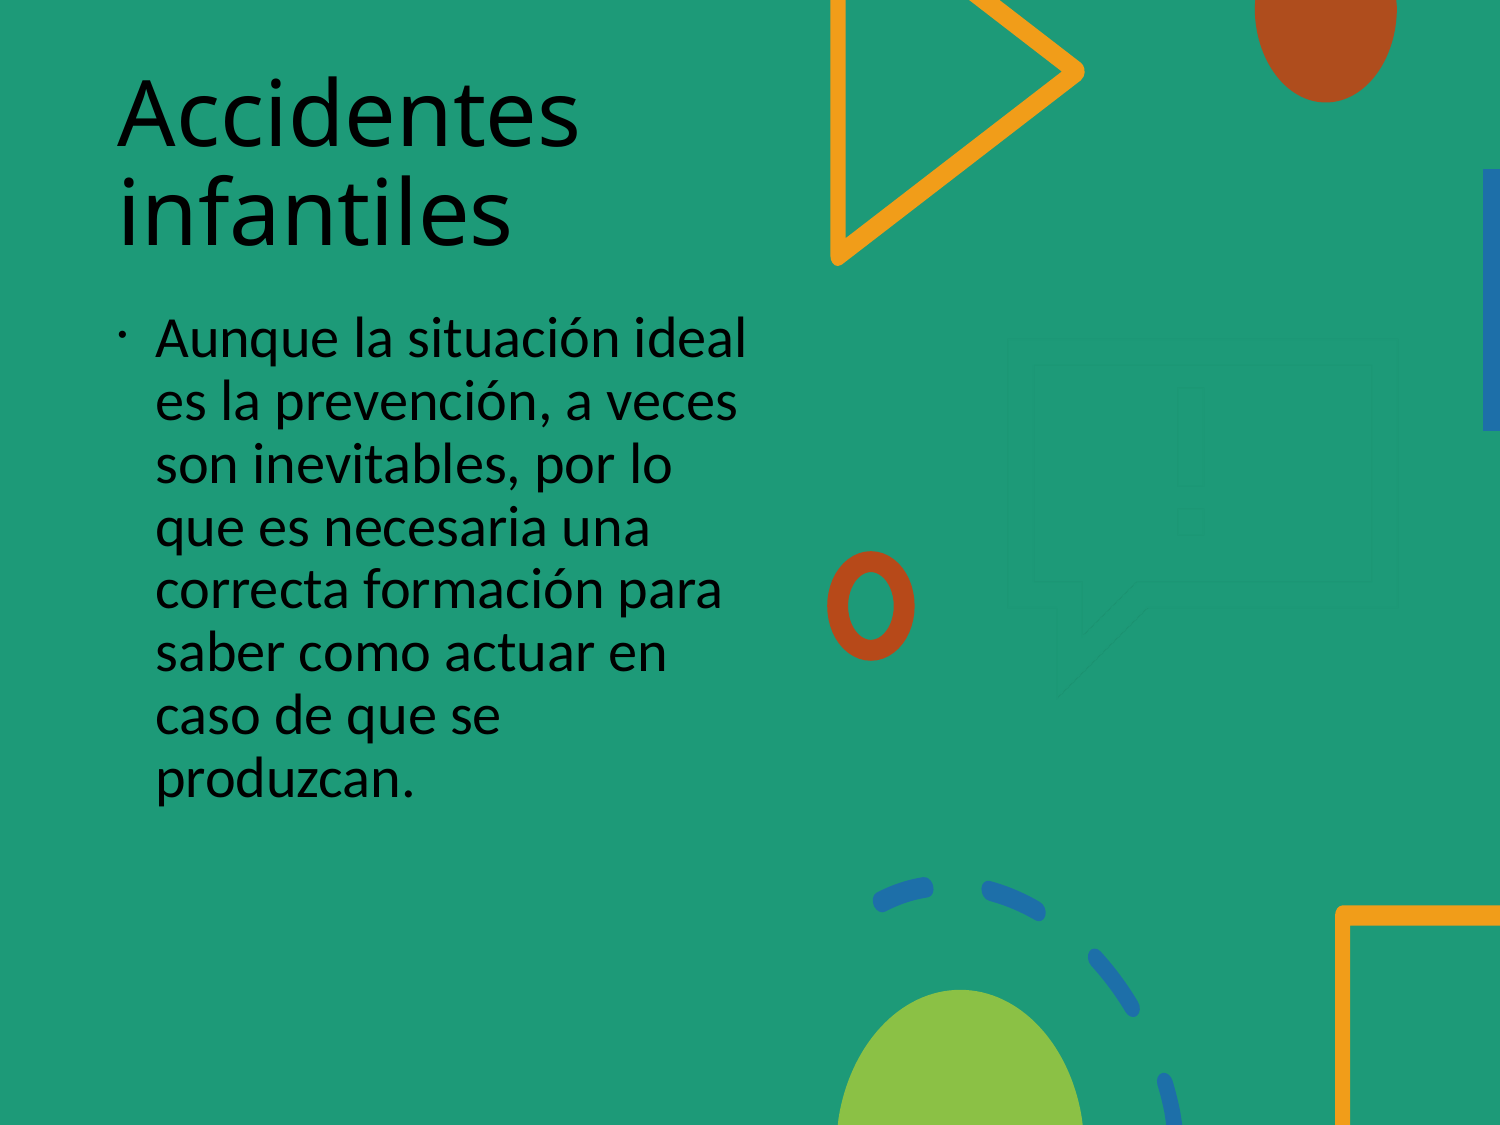

# Accidentes infantiles
Aunque la situación ideal es la prevención, a veces son inevitables, por lo que es necesaria una correcta formación para saber como actuar en caso de que se produzcan.